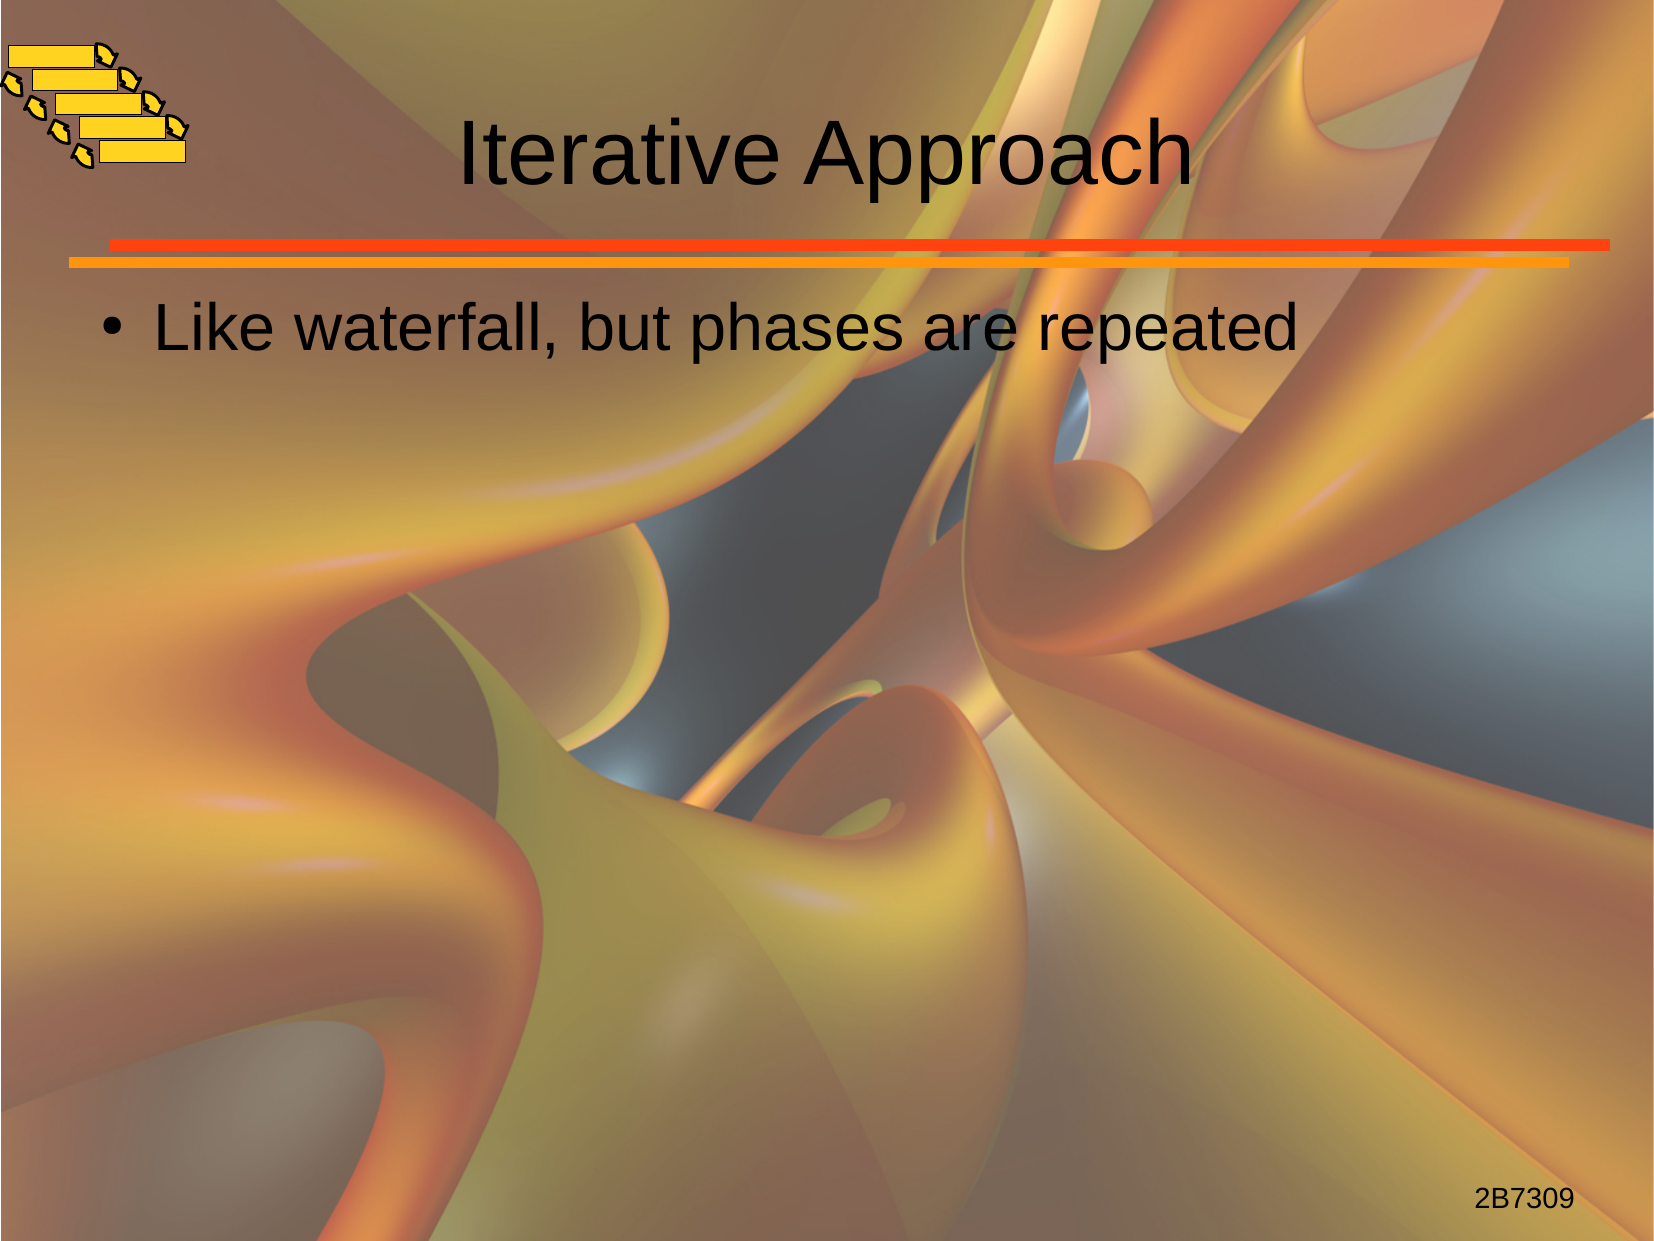

# Iterative Approach
Like waterfall, but phases are repeated